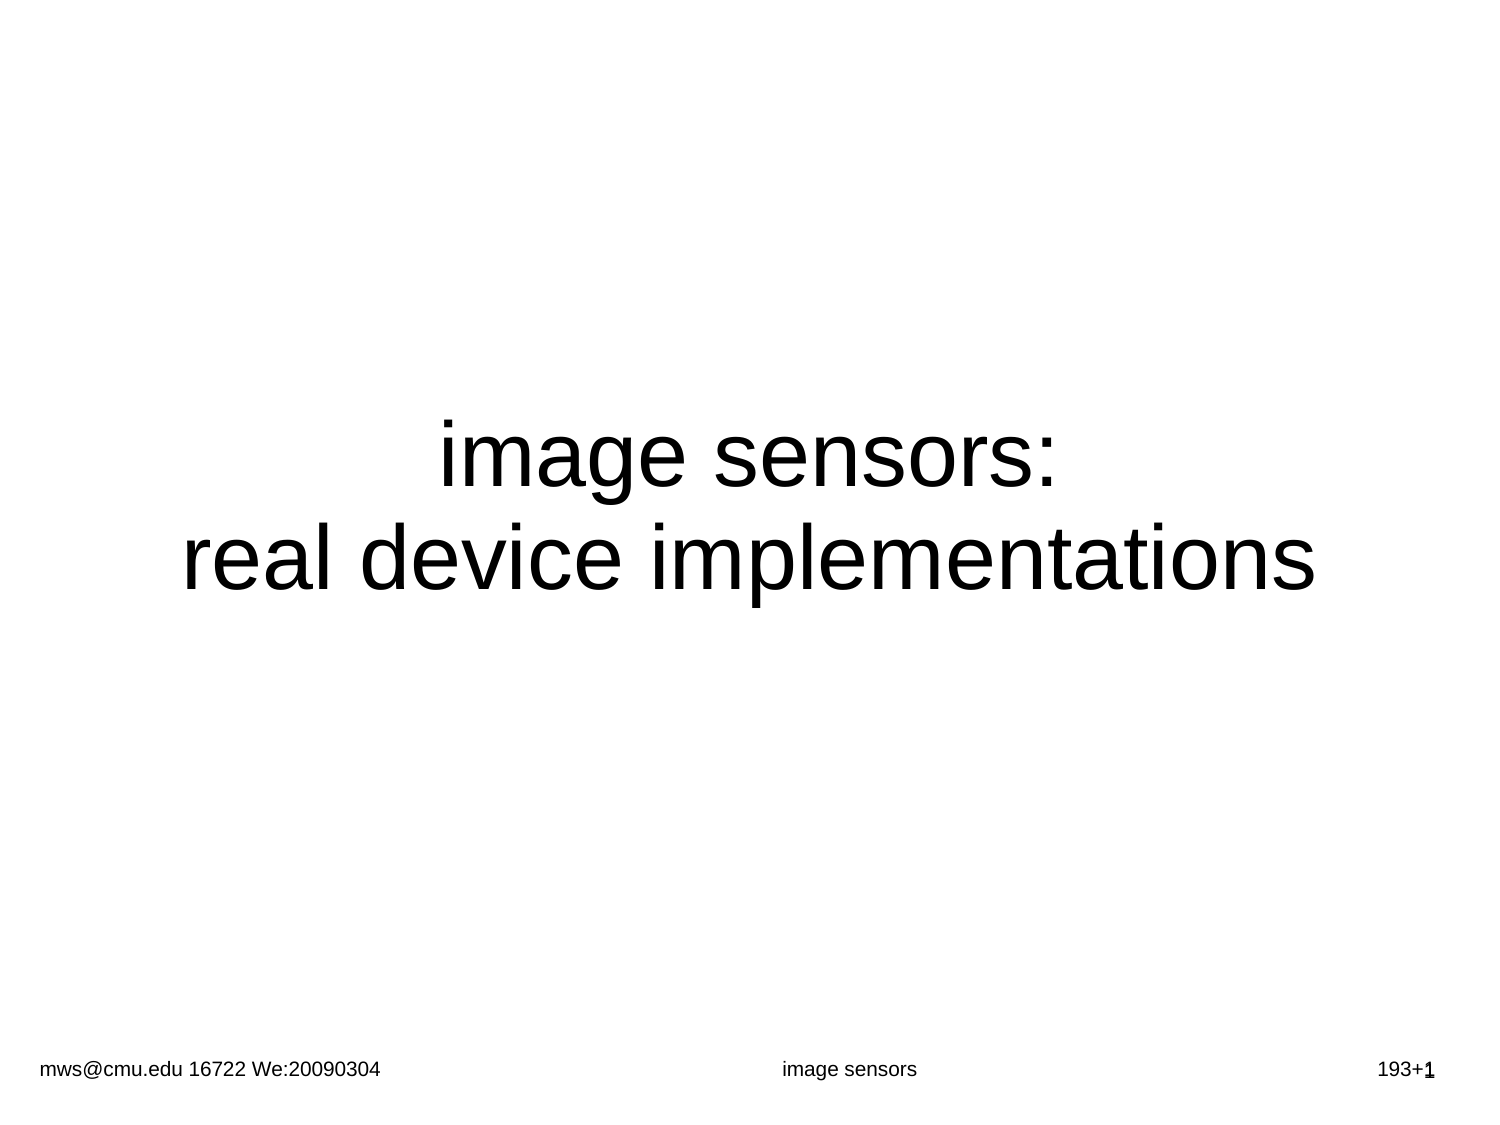

# image sensors: real device implementations
mws@cmu.edu 16722 We:20090304
image sensors
1